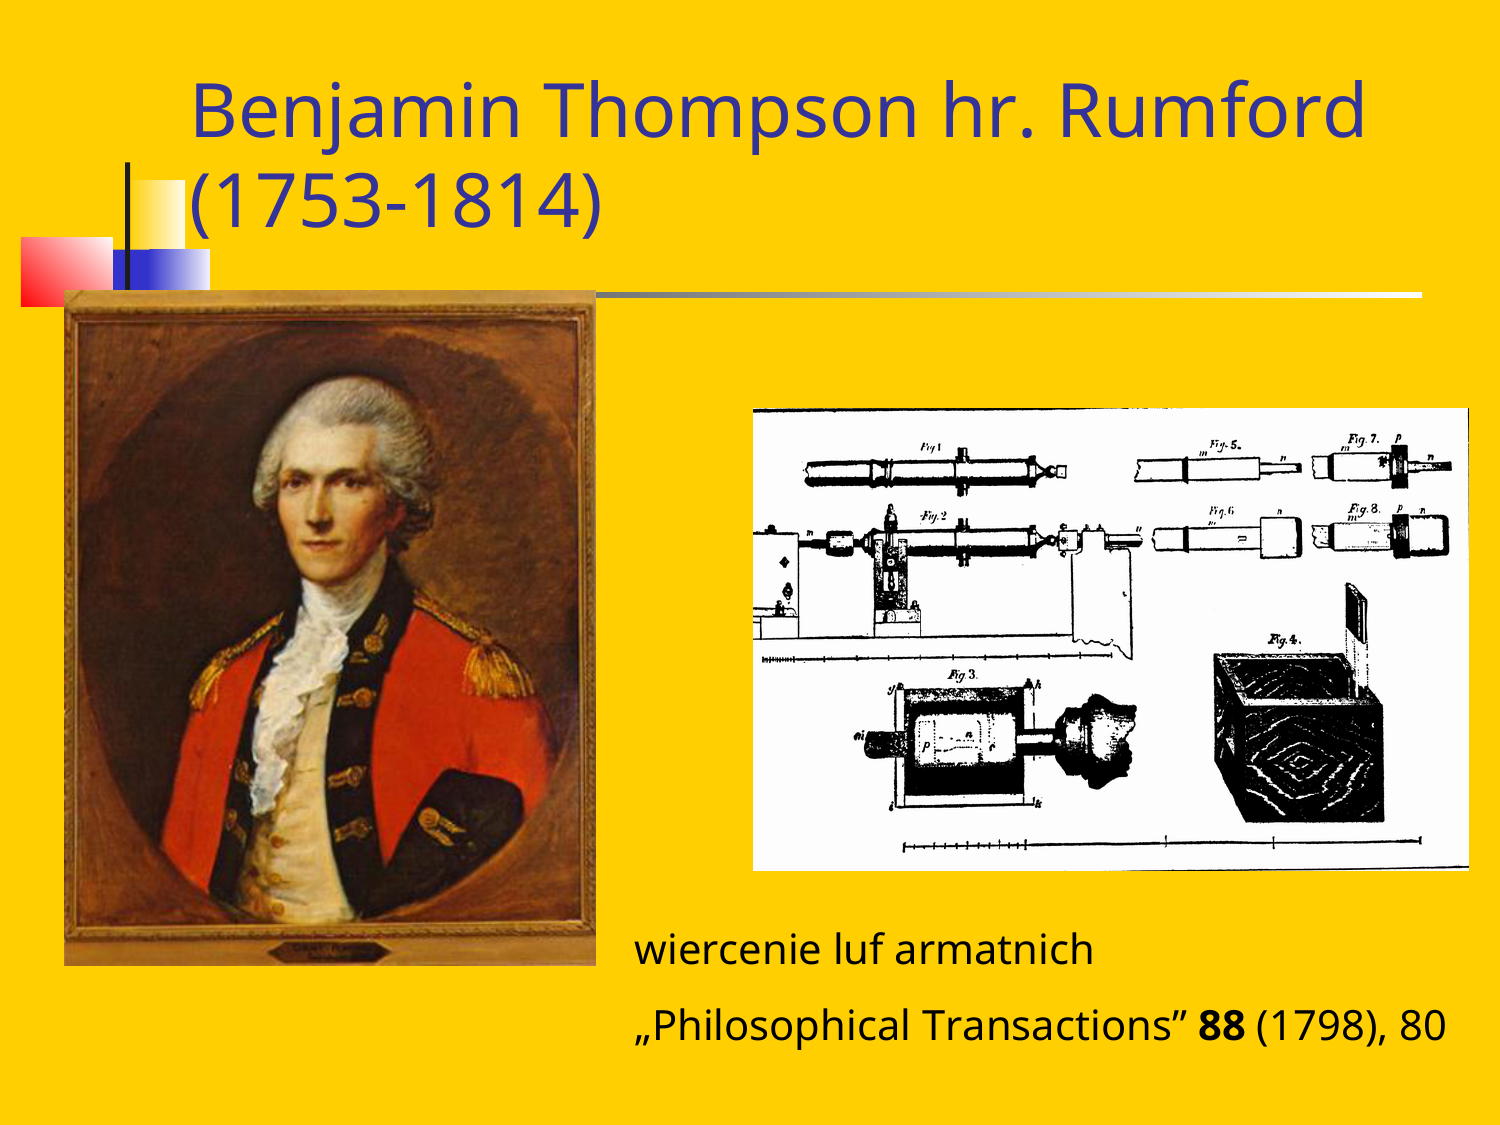

# Benjamin Thompson hr. Rumford (1753-1814)
wiercenie luf armatnich
„Philosophical Transactions” 88 (1798), 80